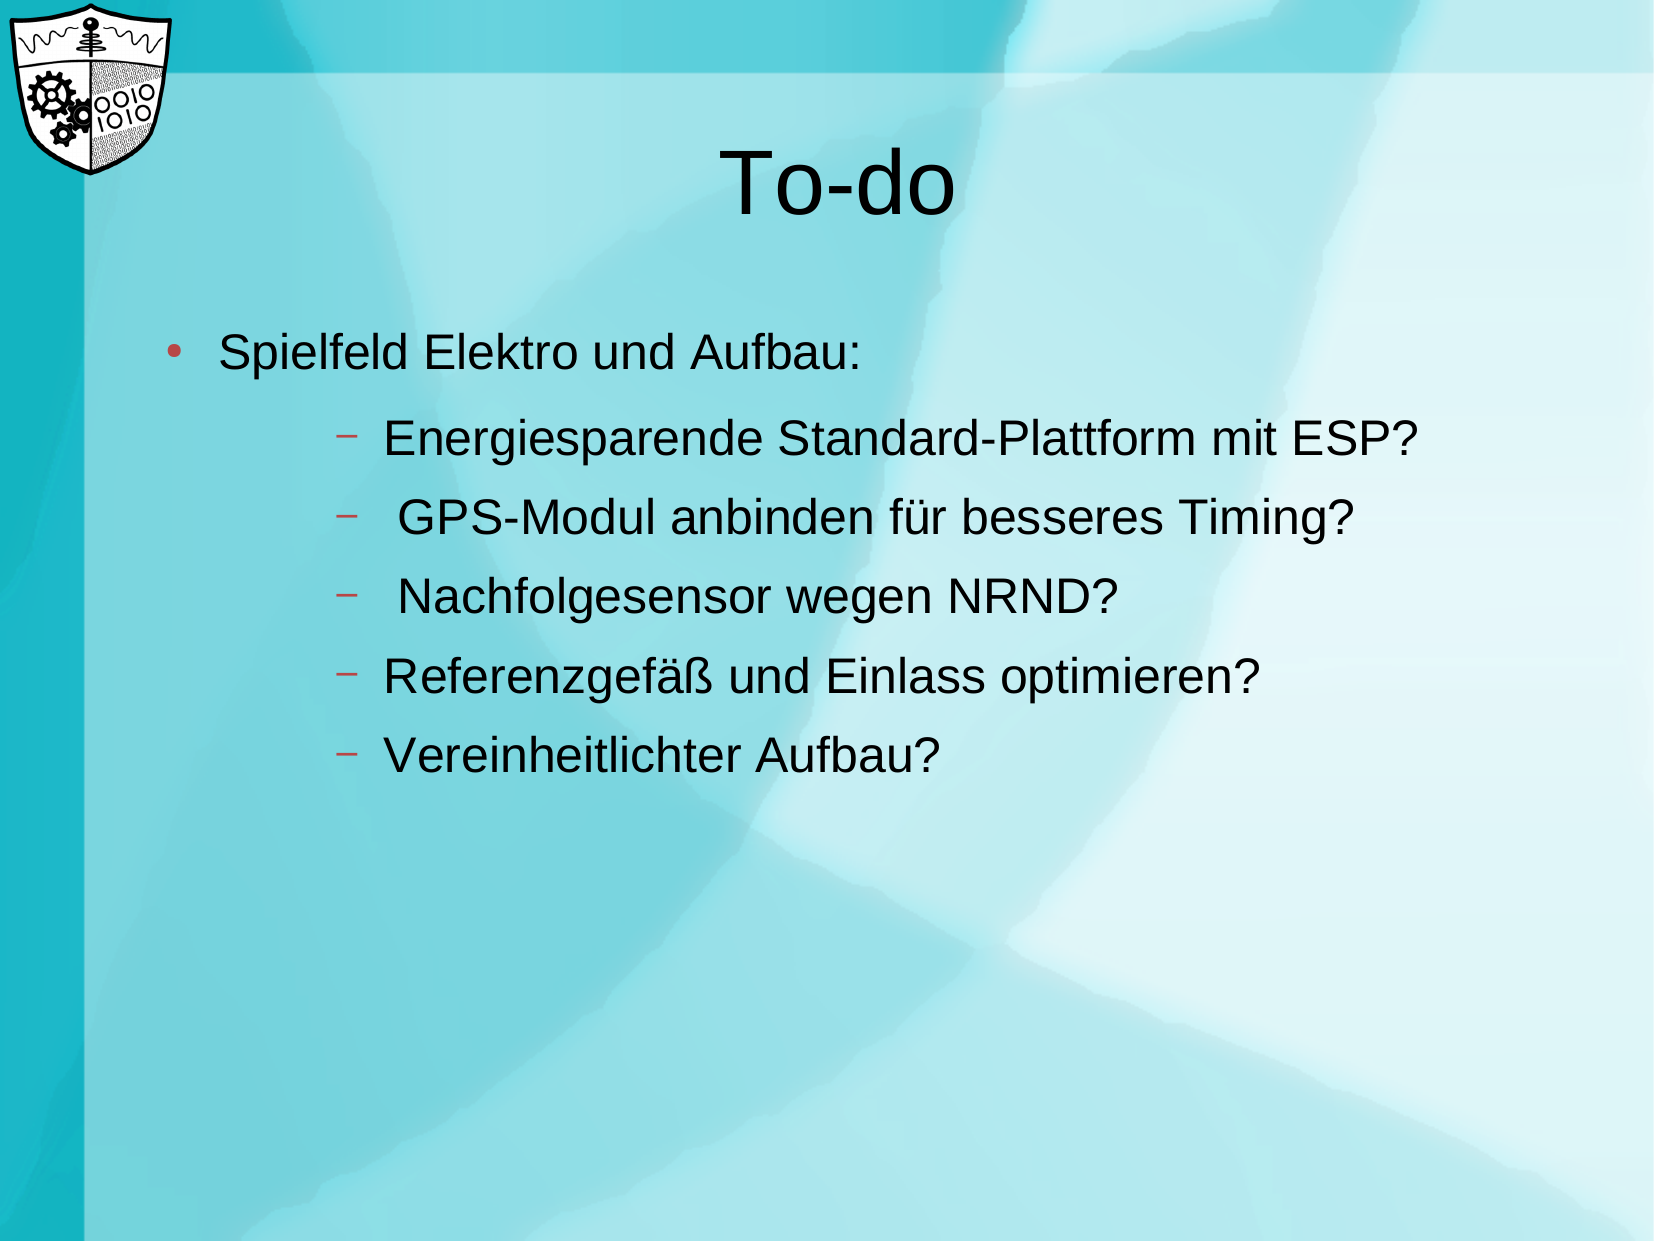

# To-do
Spielfeld Elektro und Aufbau:
Energiesparende Standard-Plattform mit ESP?
 GPS-Modul anbinden für besseres Timing?
 Nachfolgesensor wegen NRND?
Referenzgefäß und Einlass optimieren?
Vereinheitlichter Aufbau?